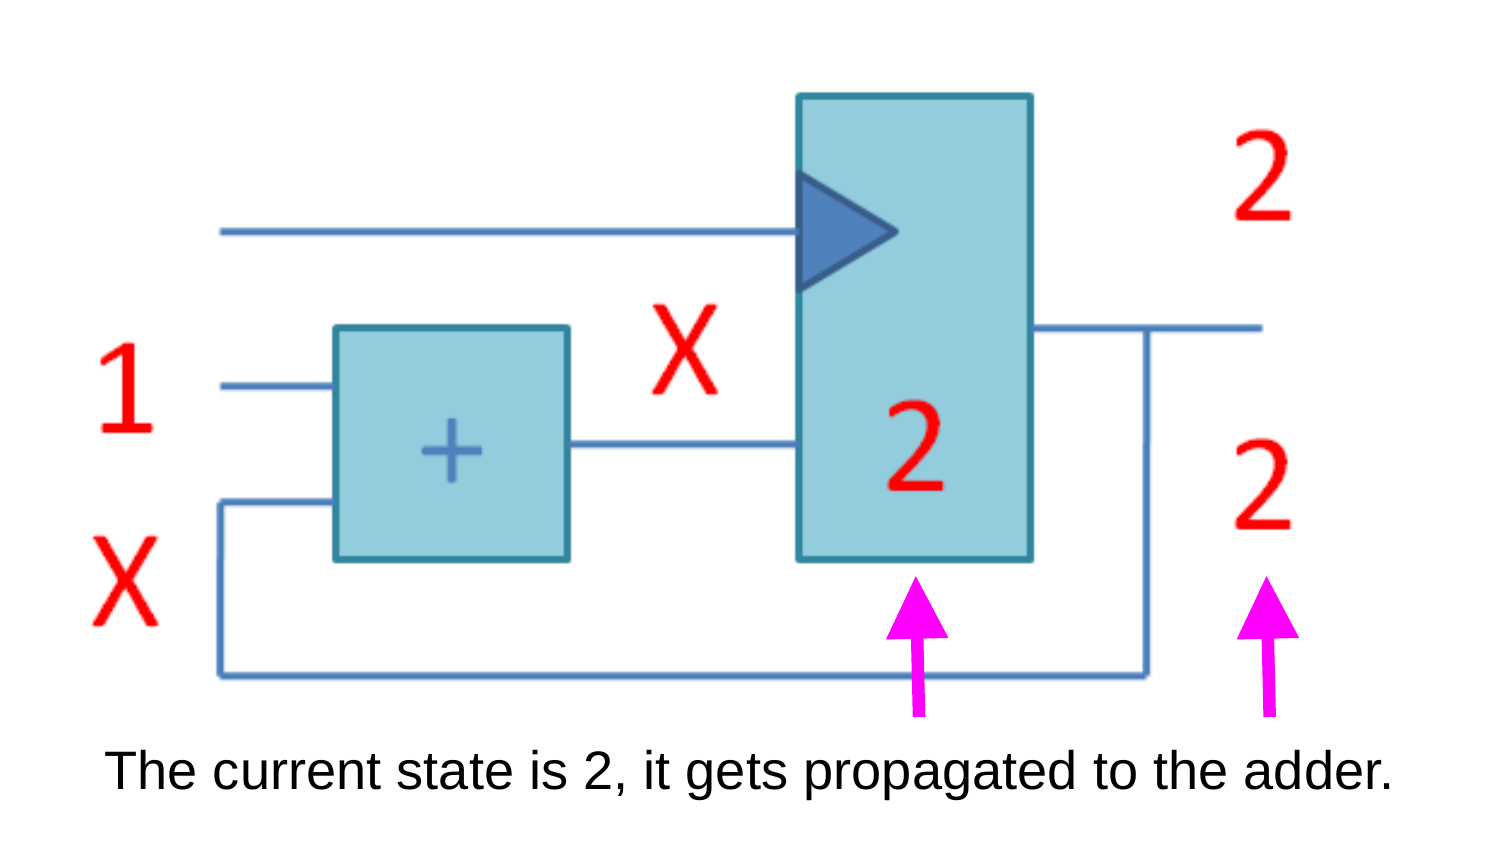

# The current state is 2, it gets propagated to the adder.